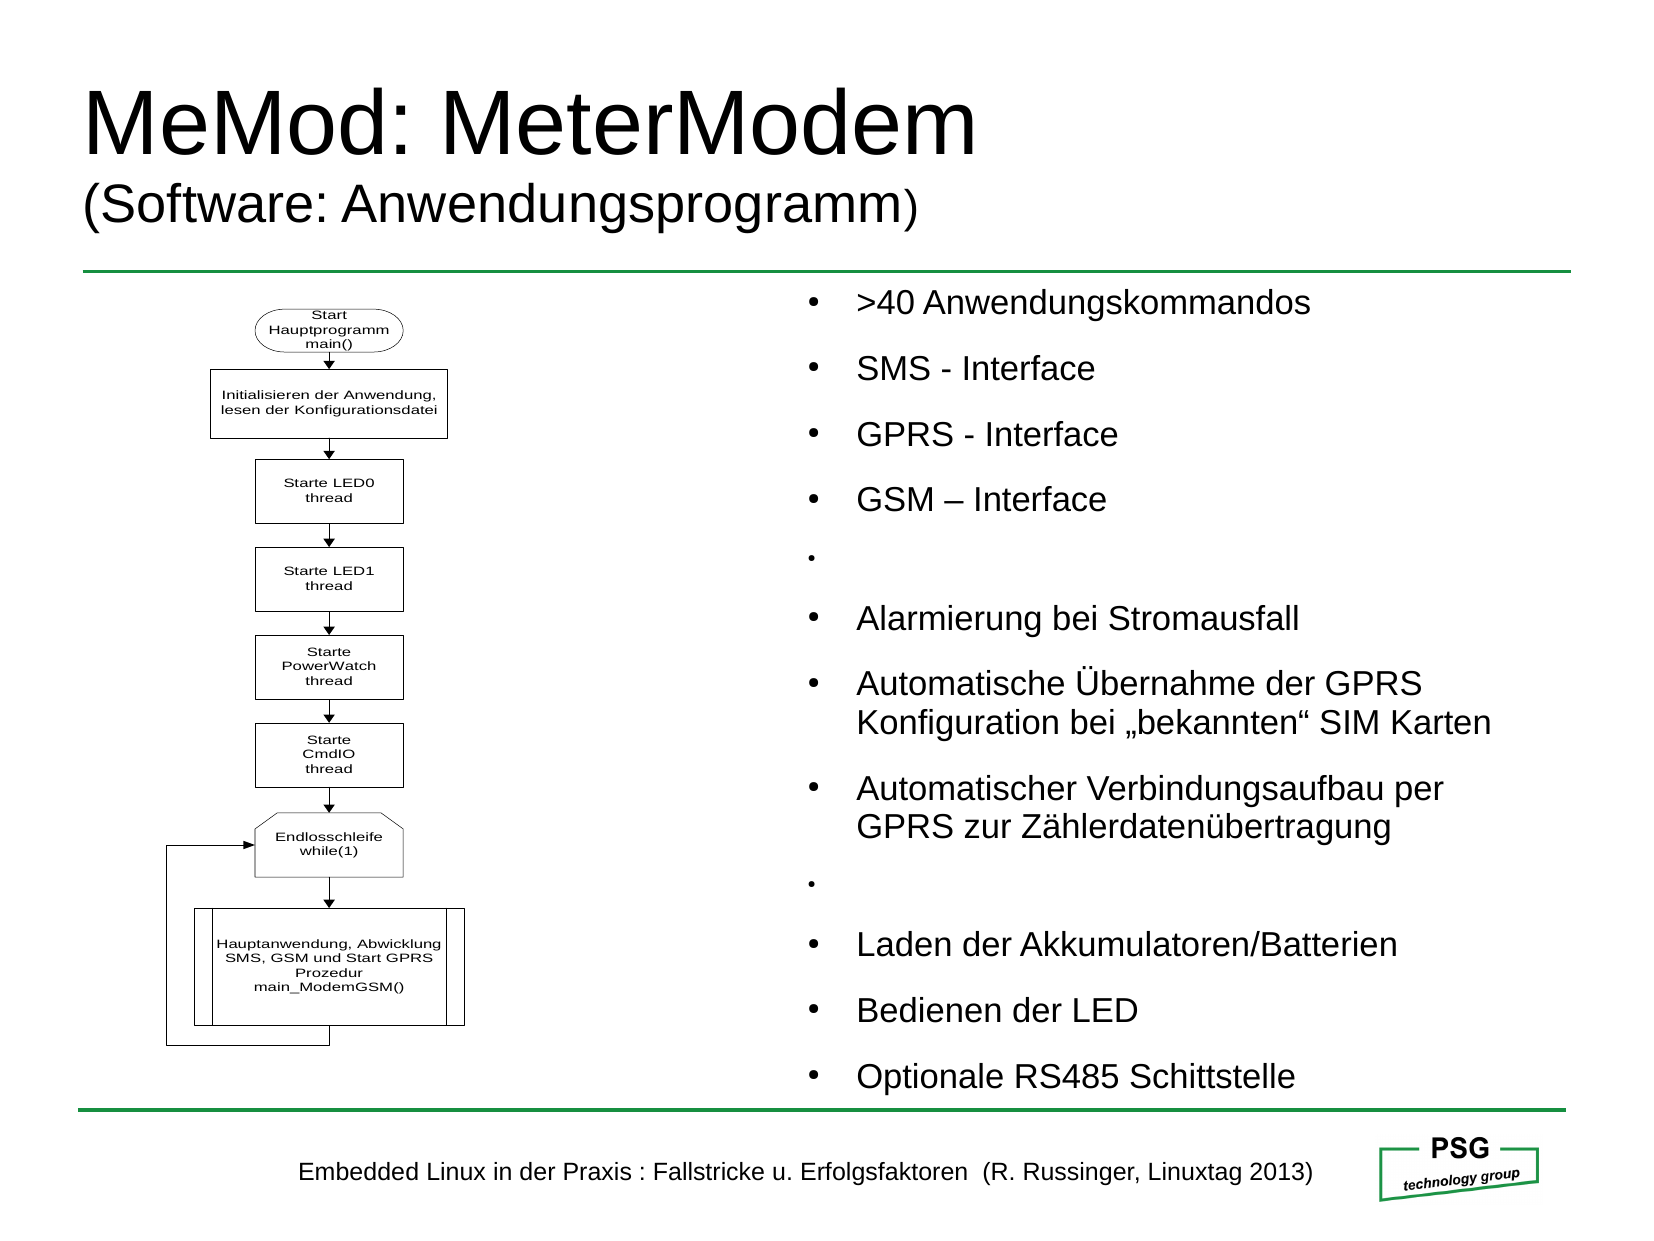

# MeMod: MeterModem (Software: Anwendungsprogramm)
>40 Anwendungskommandos
SMS - Interface
GPRS - Interface
GSM – Interface
Alarmierung bei Stromausfall
Automatische Übernahme der GPRS Konfiguration bei „bekannten“ SIM Karten
Automatischer Verbindungsaufbau per GPRS zur Zählerdatenübertragung
Laden der Akkumulatoren/Batterien
Bedienen der LED
Optionale RS485 Schittstelle